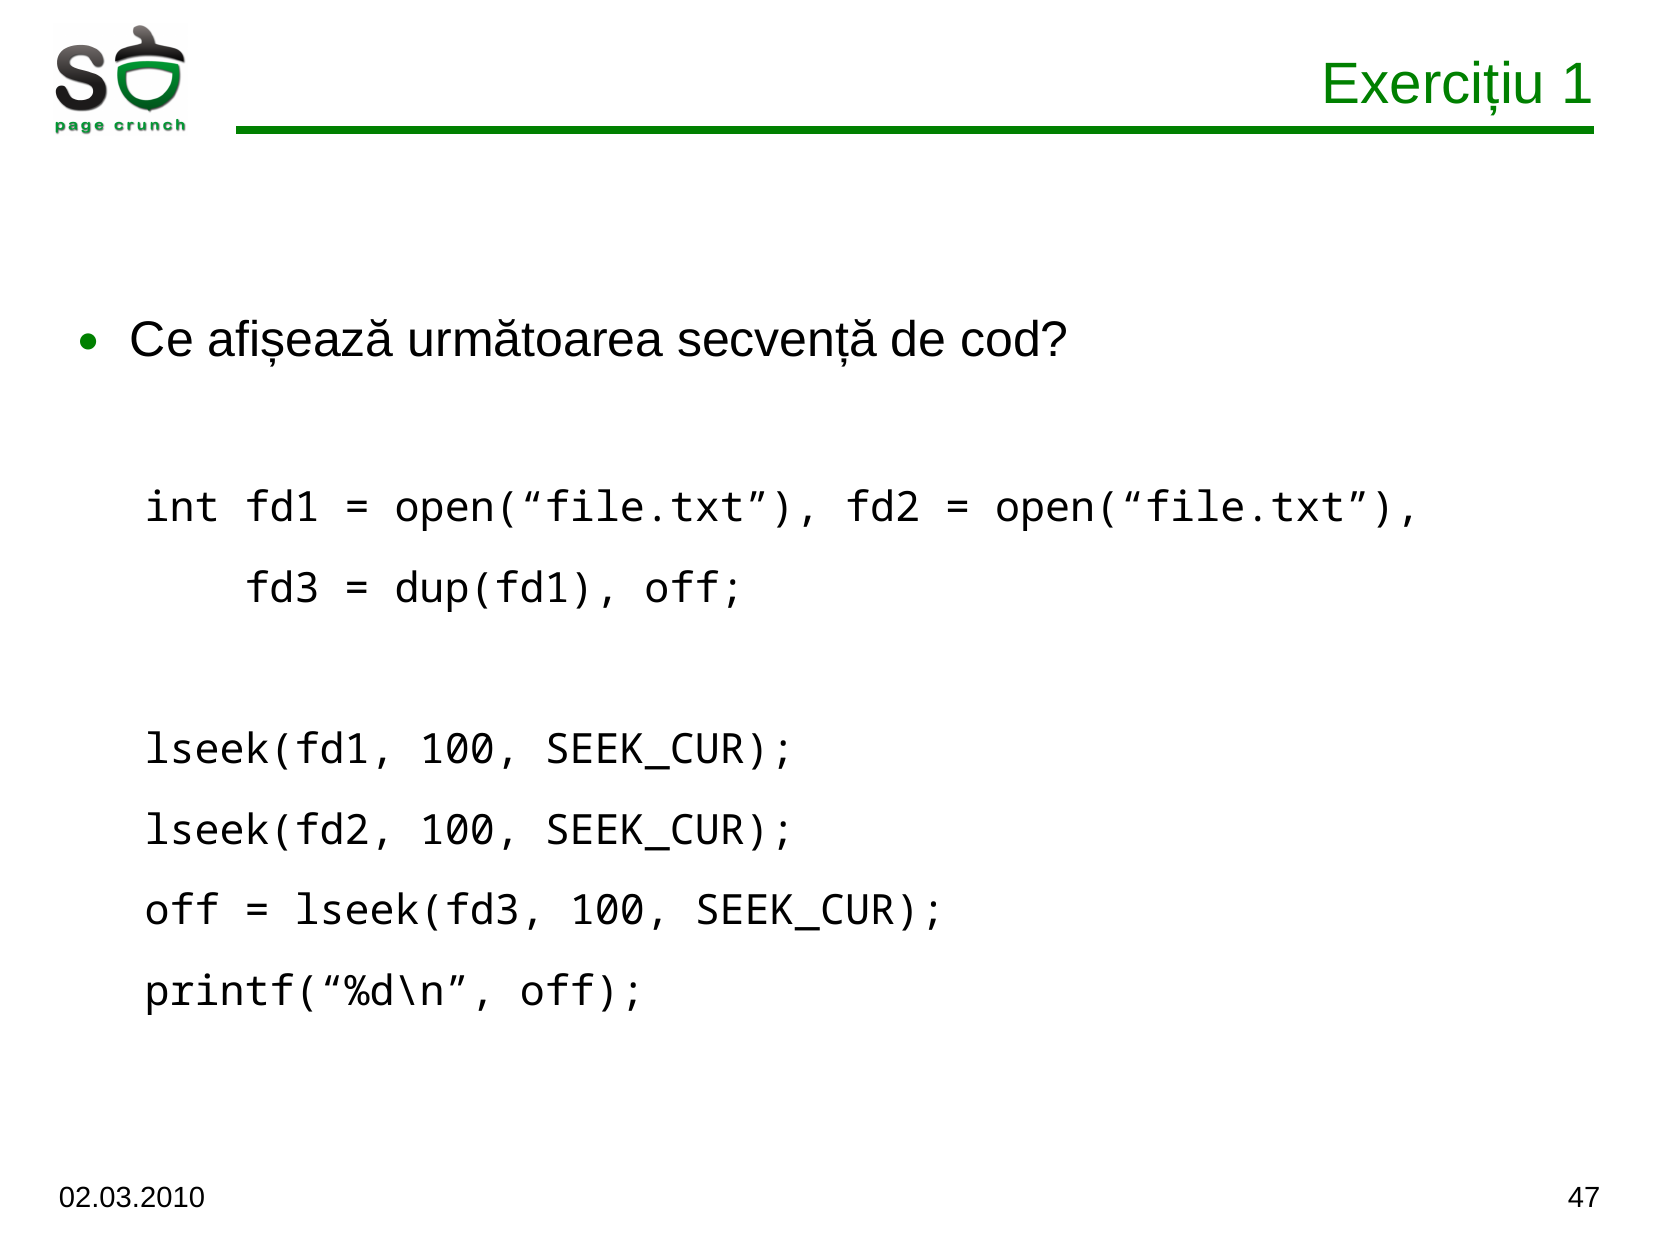

# Exercițiu 1
Ce afișează următoarea secvență de cod?
int fd1 = open(“file.txt”), fd2 = open(“file.txt”),
 fd3 = dup(fd1), off;
lseek(fd1, 100, SEEK_CUR);
lseek(fd2, 100, SEEK_CUR);
off = lseek(fd3, 100, SEEK_CUR);
printf(“%d\n”, off);
02.03.2010
47